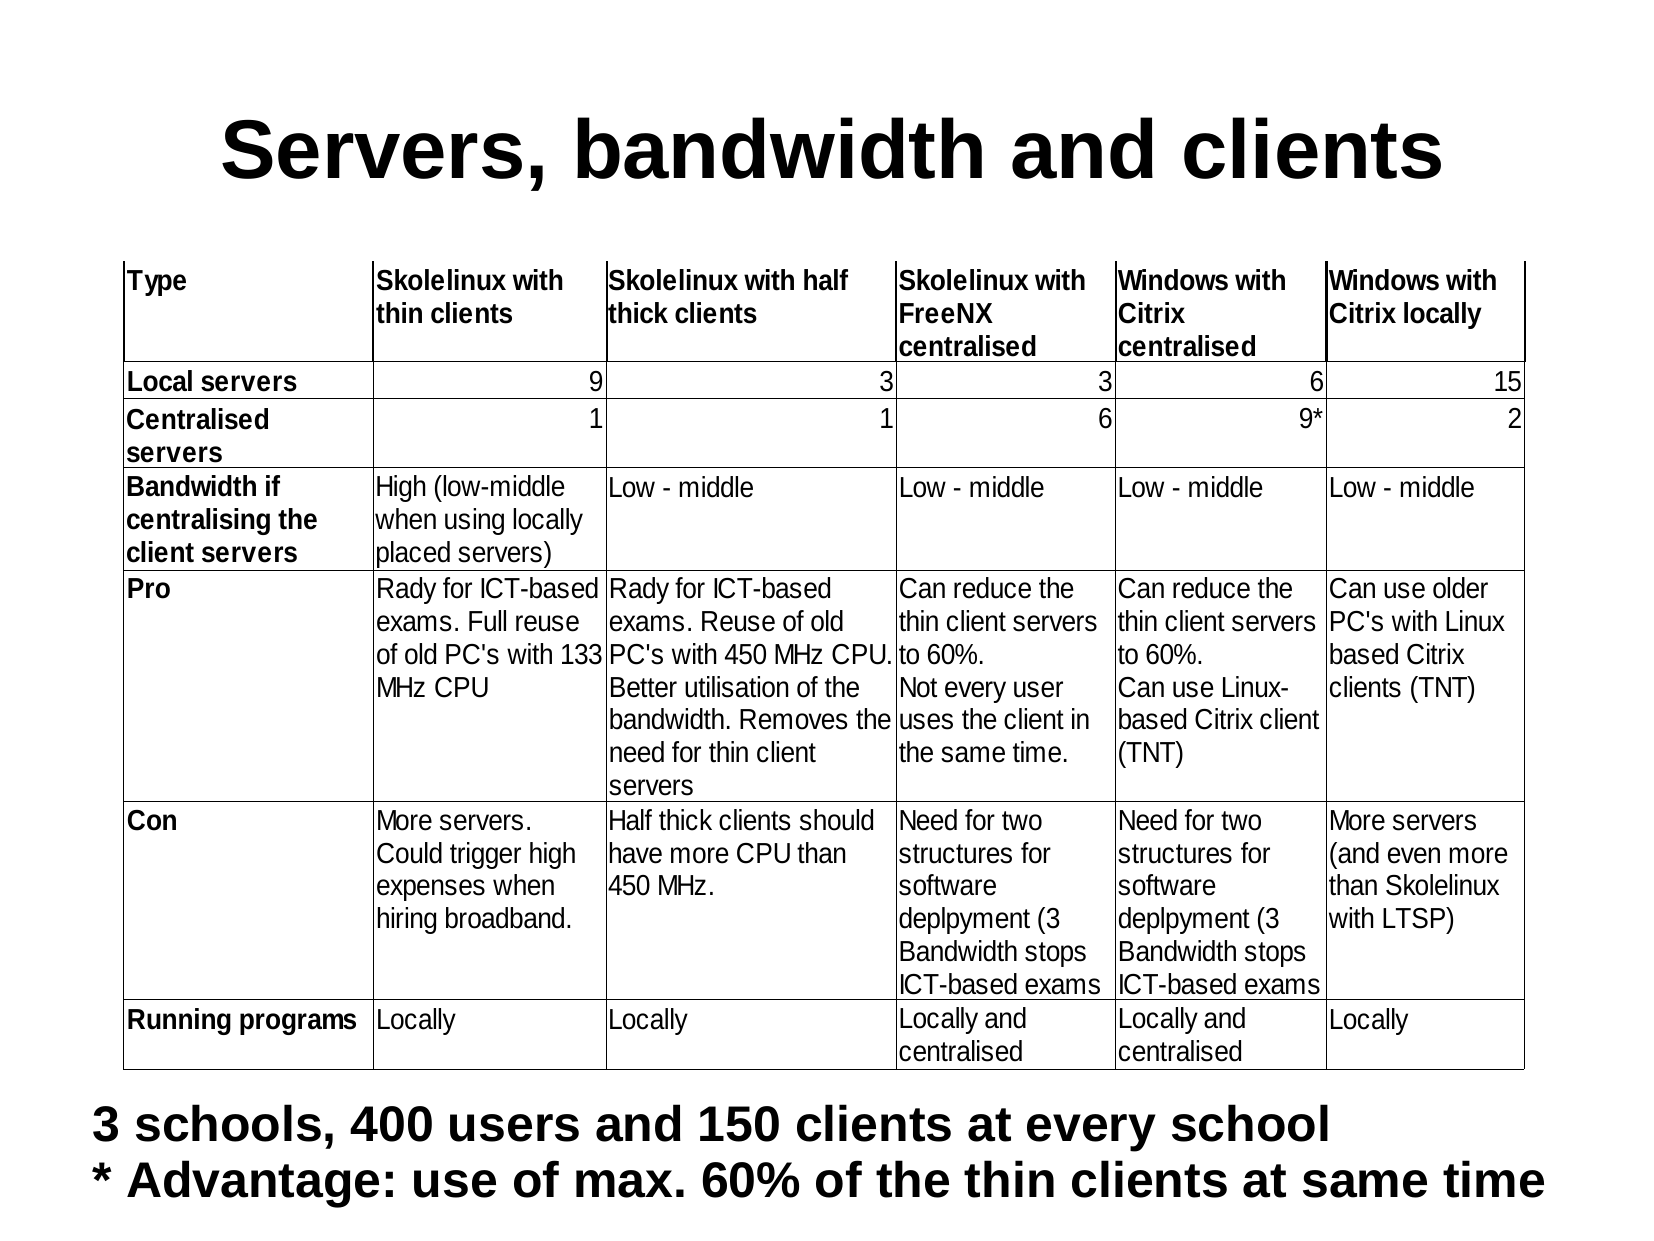

Servers, bandwidth and clients
3 schools, 400 users and 150 clients at every school
* Advantage: use of max. 60% of the thin clients at same time